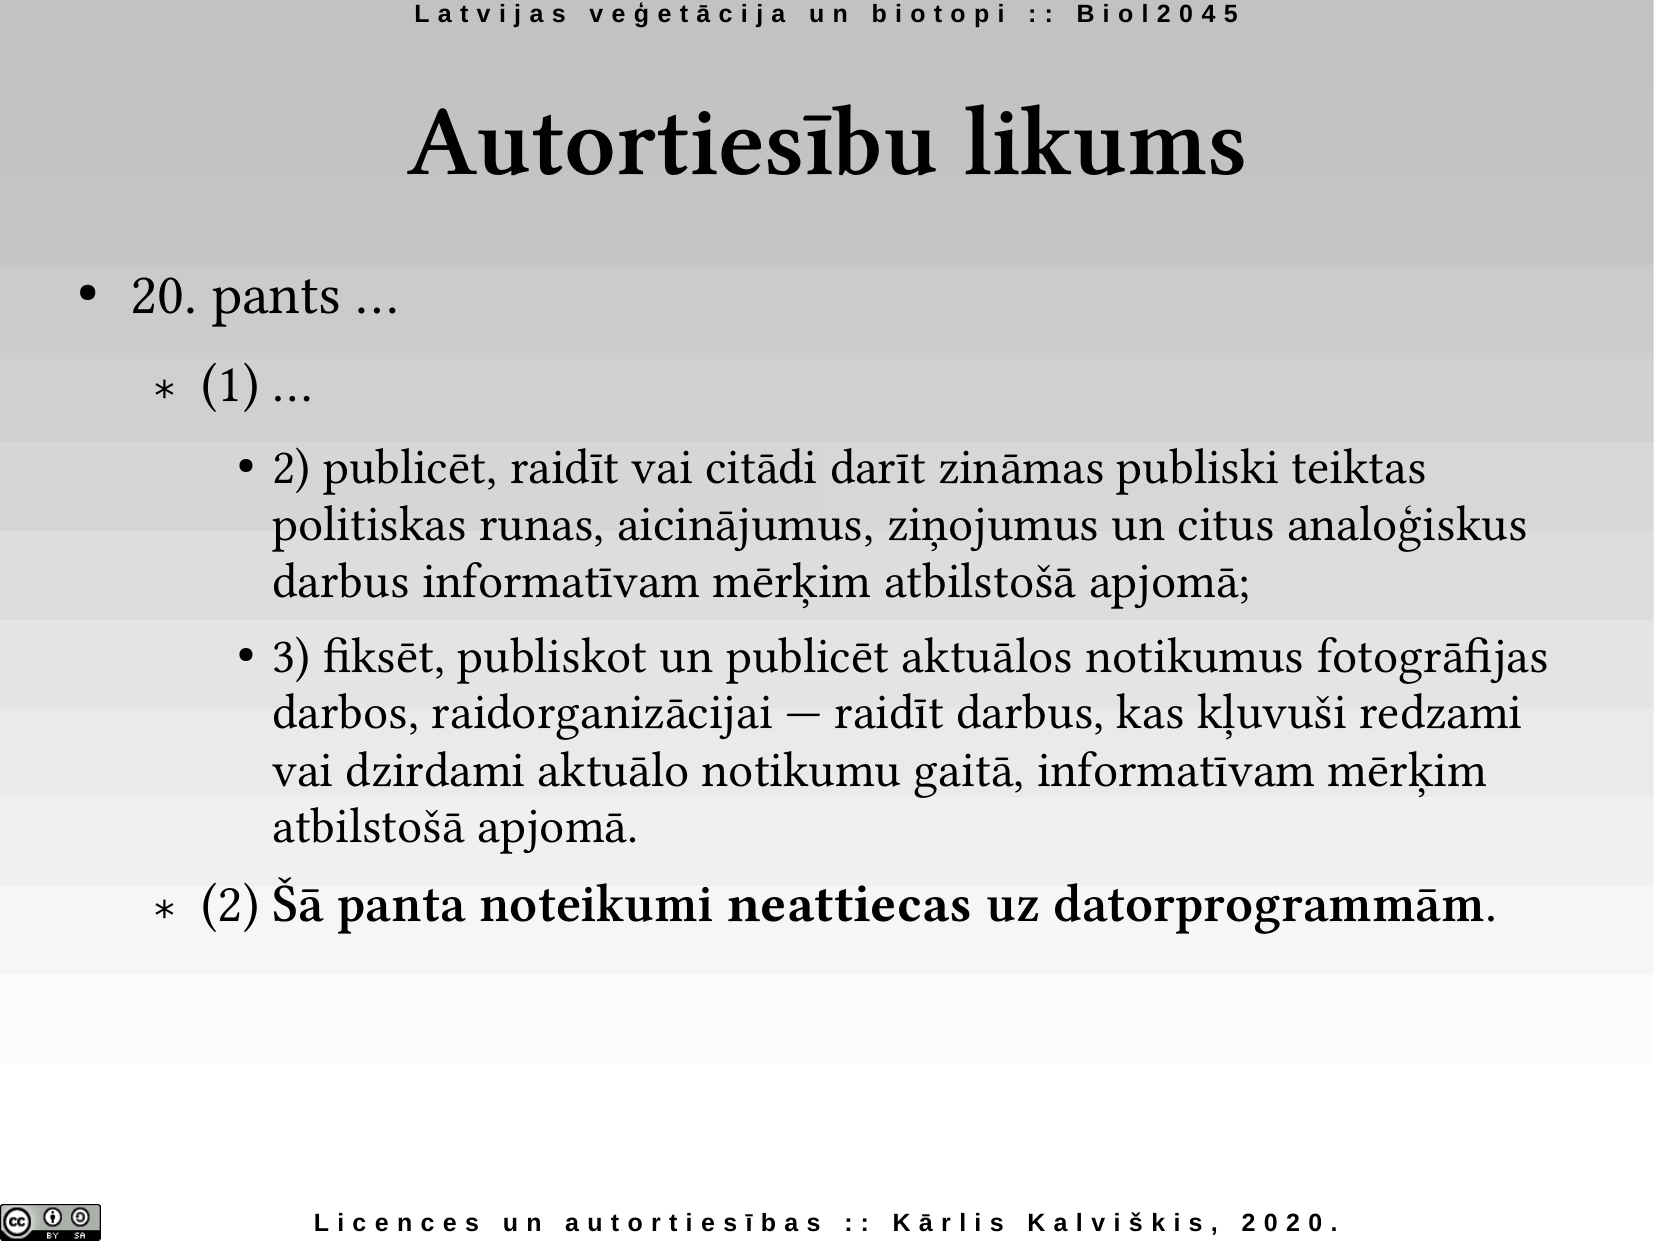

# Autortiesību likums
20. pants ...
(1) ...
2) publicēt, raidīt vai citādi darīt zināmas publiski teiktas politiskas runas, aicinājumus, ziņojumus un citus analoģiskus darbus informatīvam mērķim atbilstošā apjomā;
3) fiksēt, publiskot un publicēt aktuālos notikumus fotogrāfijas darbos, raidorganizācijai — raidīt darbus, kas kļuvuši redzami vai dzirdami aktuālo notikumu gaitā, informatīvam mērķim atbilstošā apjomā.
(2) Šā panta noteikumi neattiecas uz datorprogrammām.